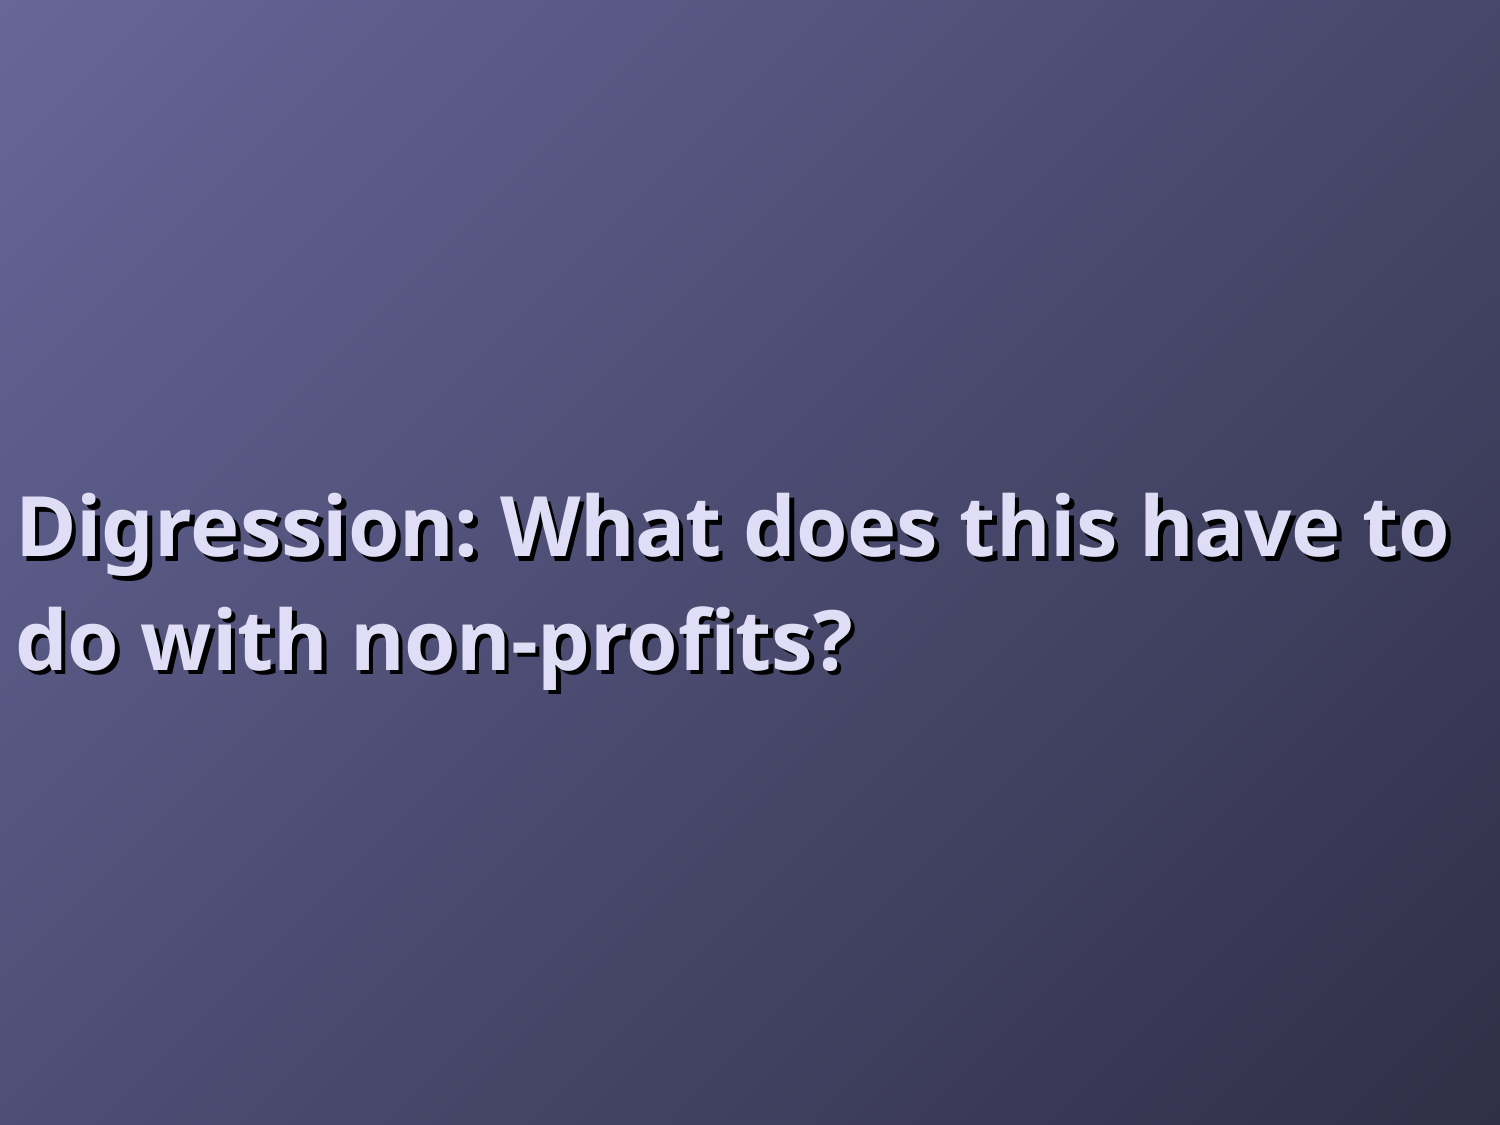

# Digression: What does this have to do with non-profits?